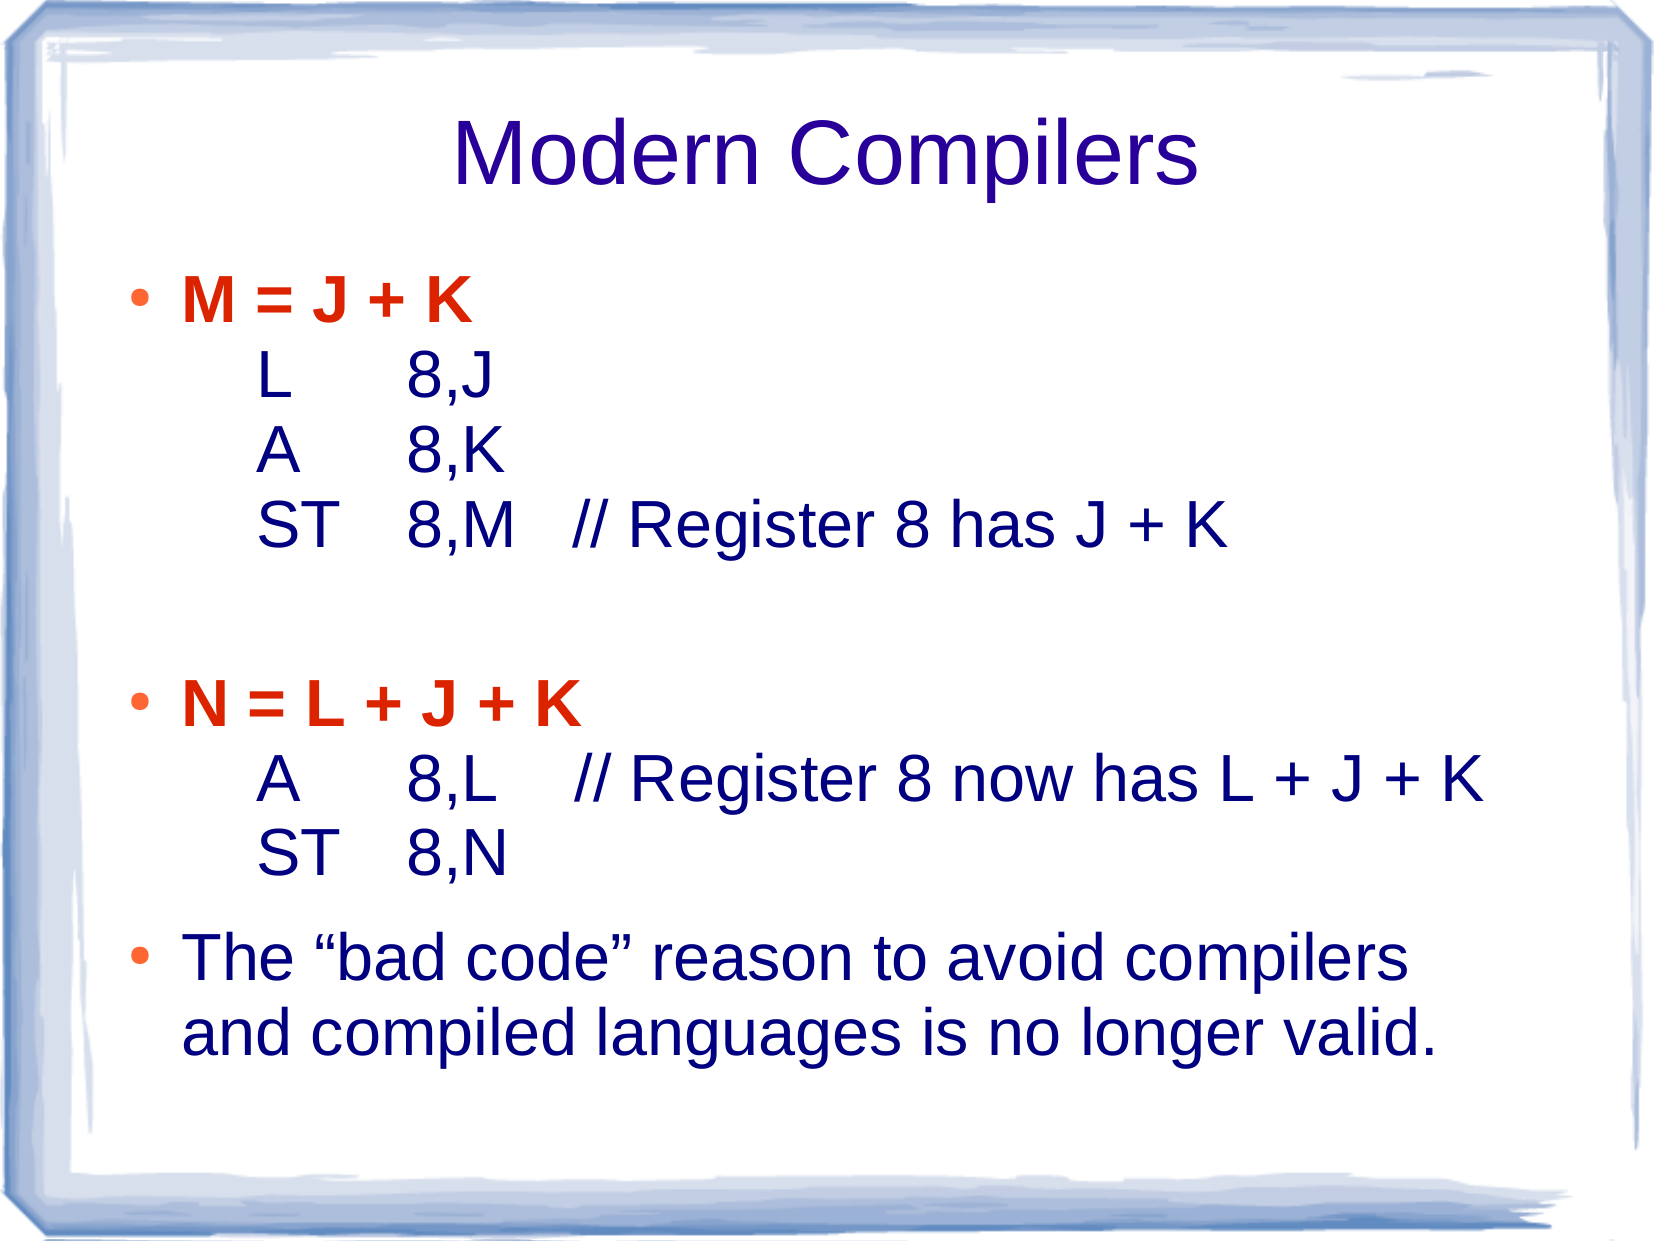

# Modern Compilers
M = J + K
	L		8,J
	A		8,K
	ST	8,M // Register 8 has J + K
N = L + J + K
	A		8,L	 // Register 8 now has L + J + K
	ST	8,N
The “bad code” reason to avoid compilers
and compiled languages is no longer valid.